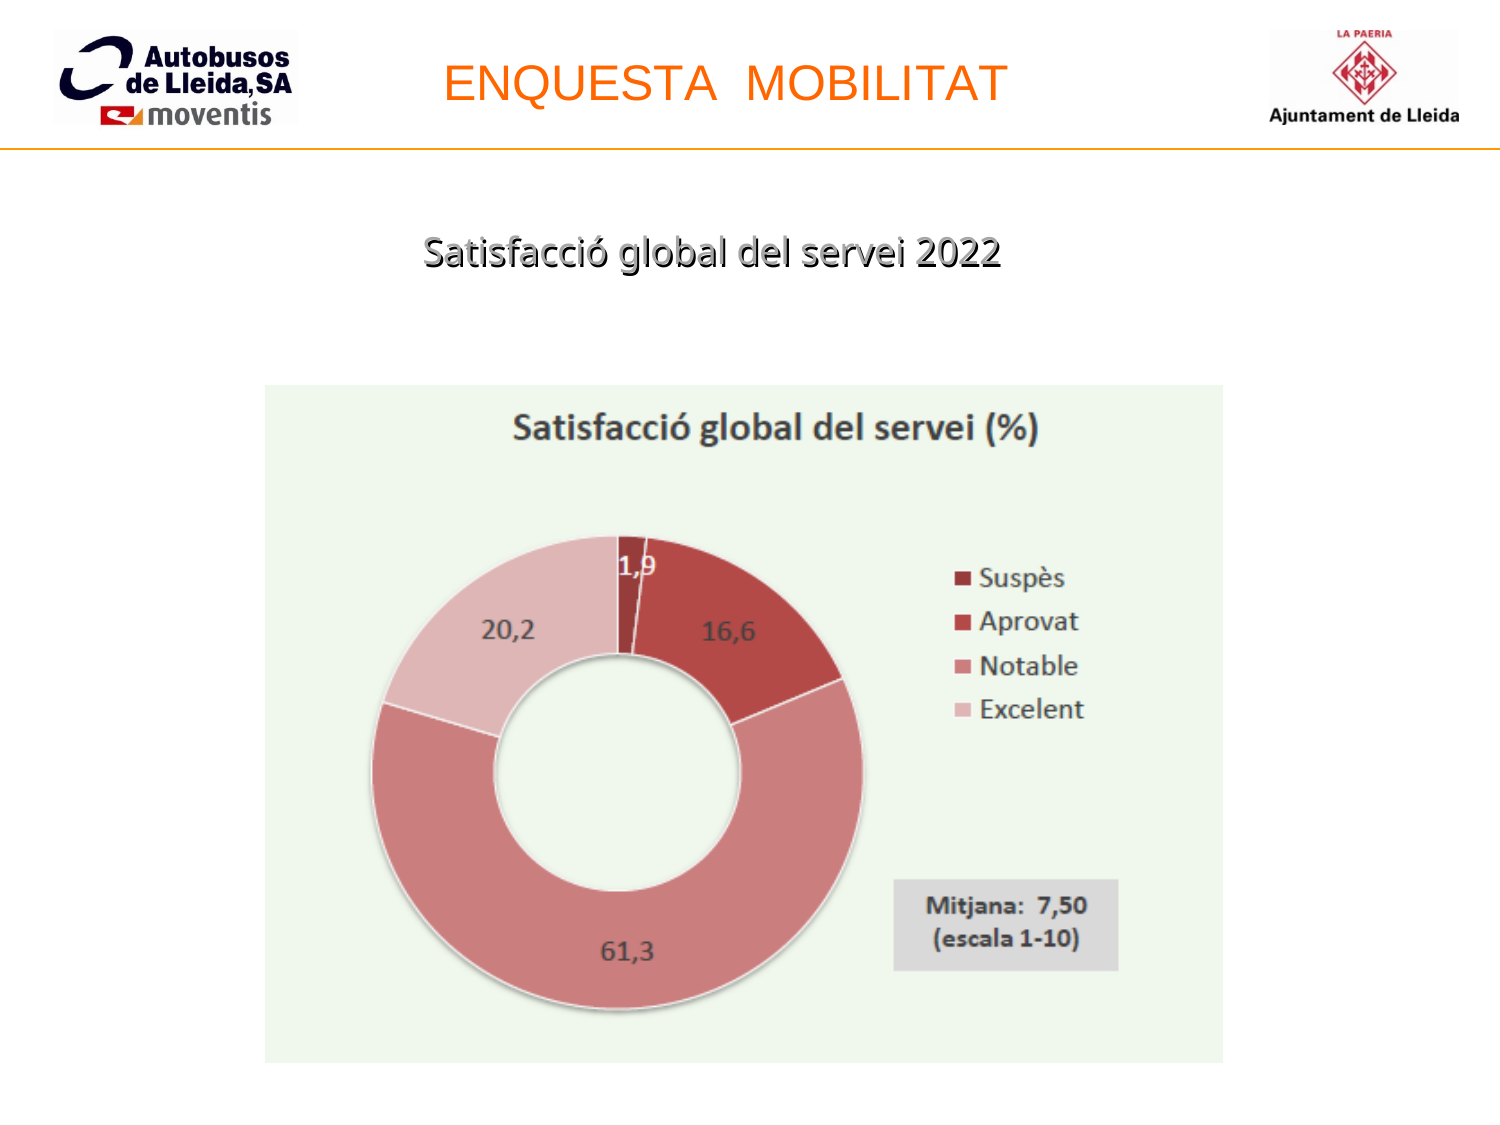

ENQUESTA MOBILITAT
Satisfacció global del servei 2022